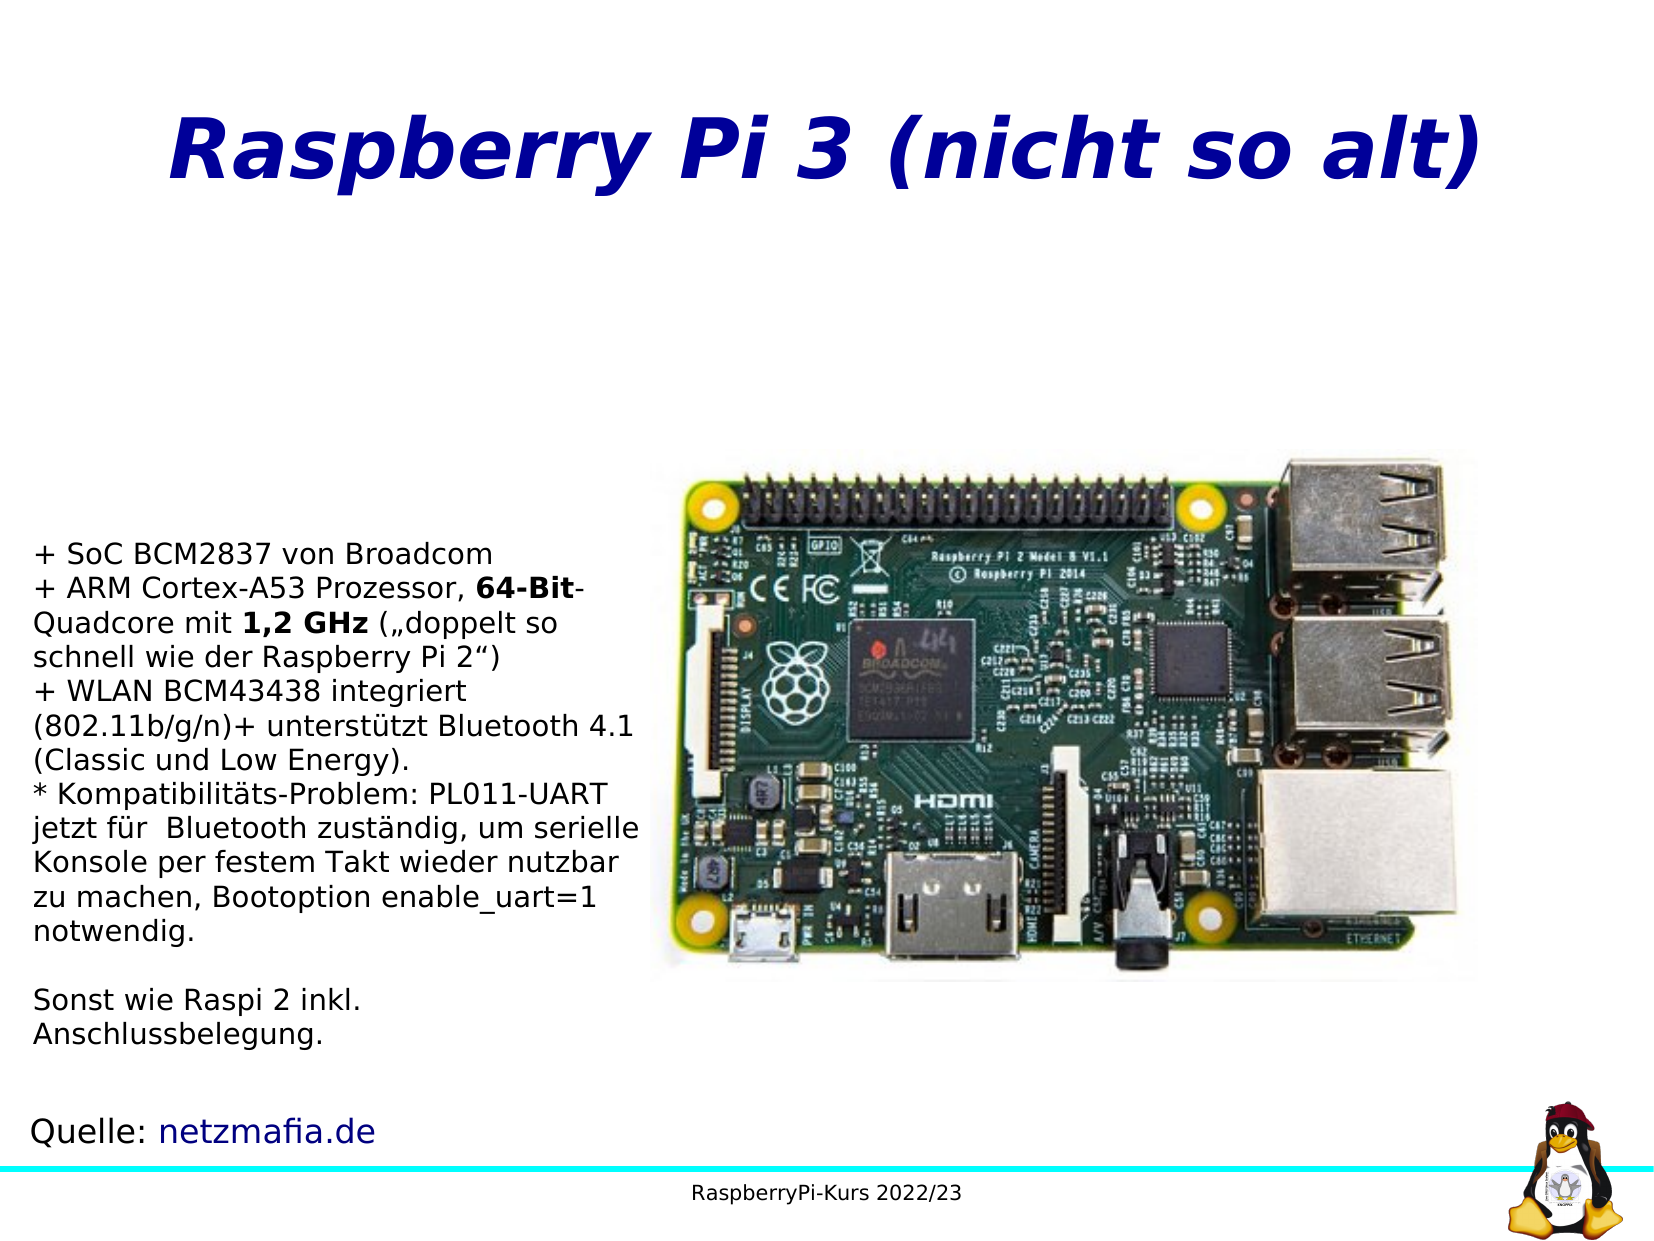

# Raspberry Pi 3 (nicht so alt)
+ SoC BCM2837 von Broadcom
+ ARM Cortex-A53 Prozessor, 64-Bit-Quadcore mit 1,2 GHz („doppelt so schnell wie der Raspberry Pi 2“)
+ WLAN BCM43438 integriert (802.11b/g/n)+ unterstützt Bluetooth 4.1 (Classic und Low Energy).
* Kompatibilitäts-Problem: PL011-UART jetzt für Bluetooth zuständig, um serielle Konsole per festem Takt wieder nutzbar zu machen, Bootoption enable_uart=1 notwendig.
Sonst wie Raspi 2 inkl. Anschlussbelegung.
Quelle: netzmafia.de